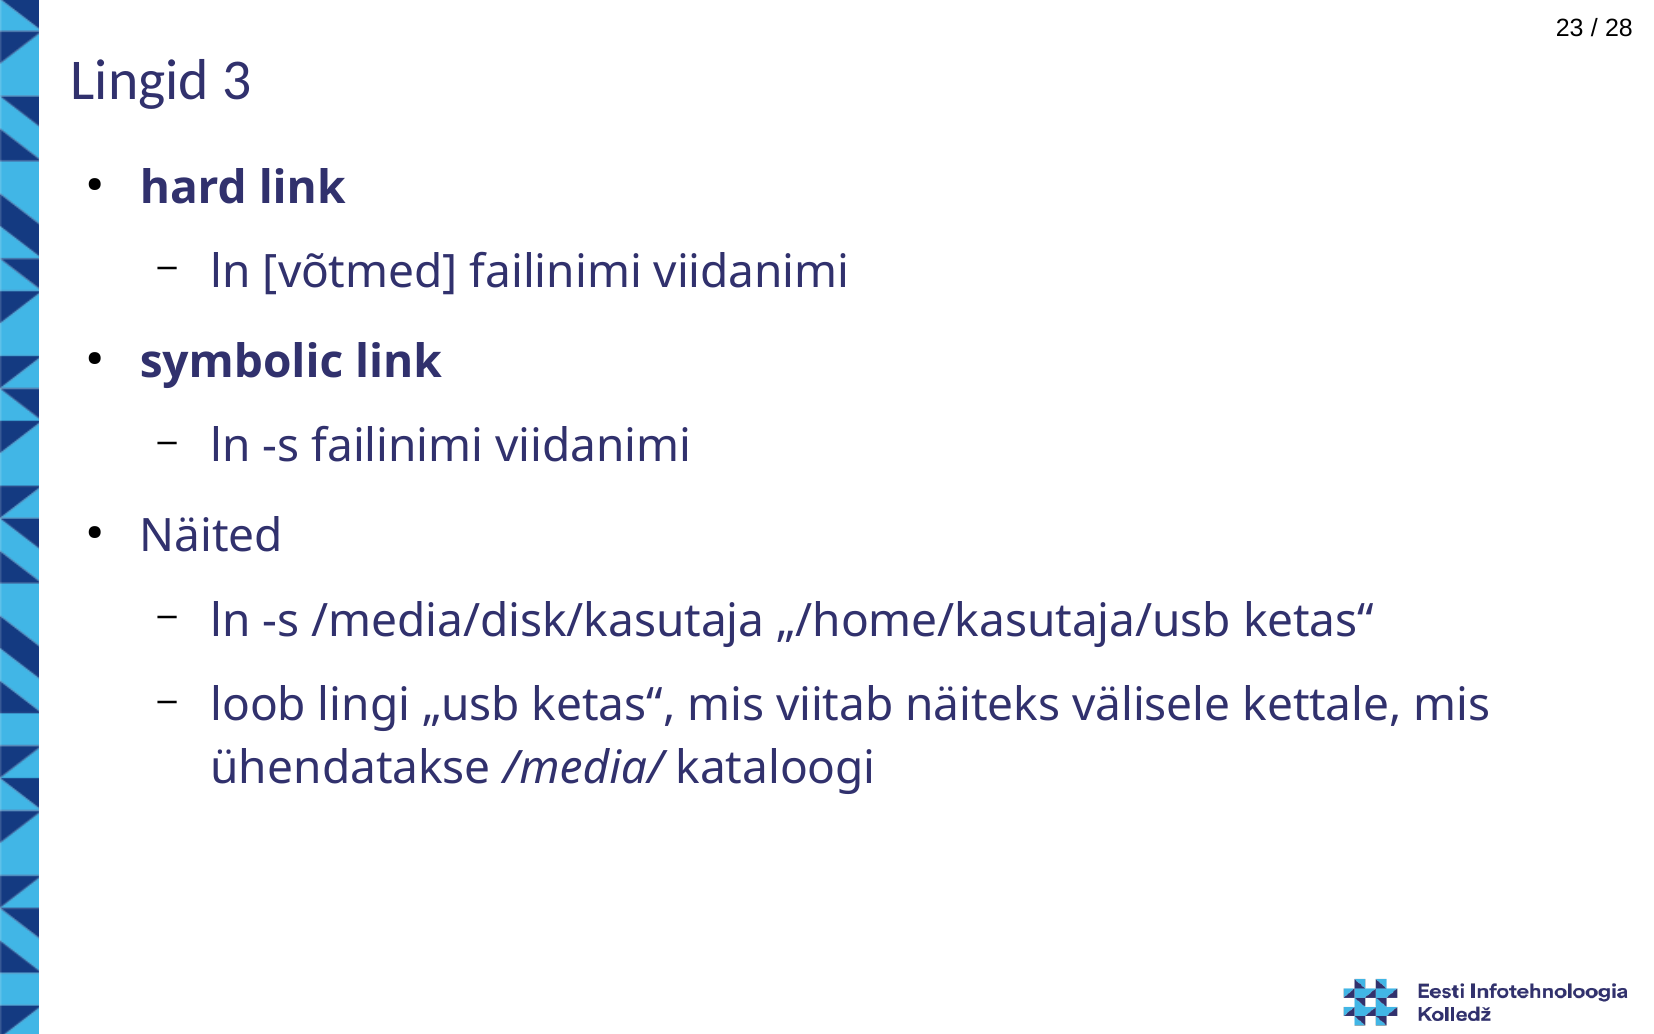

# Lingid 3
hard link
ln [võtmed] failinimi viidanimi
symbolic link
ln -s failinimi viidanimi
Näited
ln -s /media/disk/kasutaja „/home/kasutaja/usb ketas“
loob lingi „usb ketas“, mis viitab näiteks välisele kettale, mis ühendatakse /media/ kataloogi